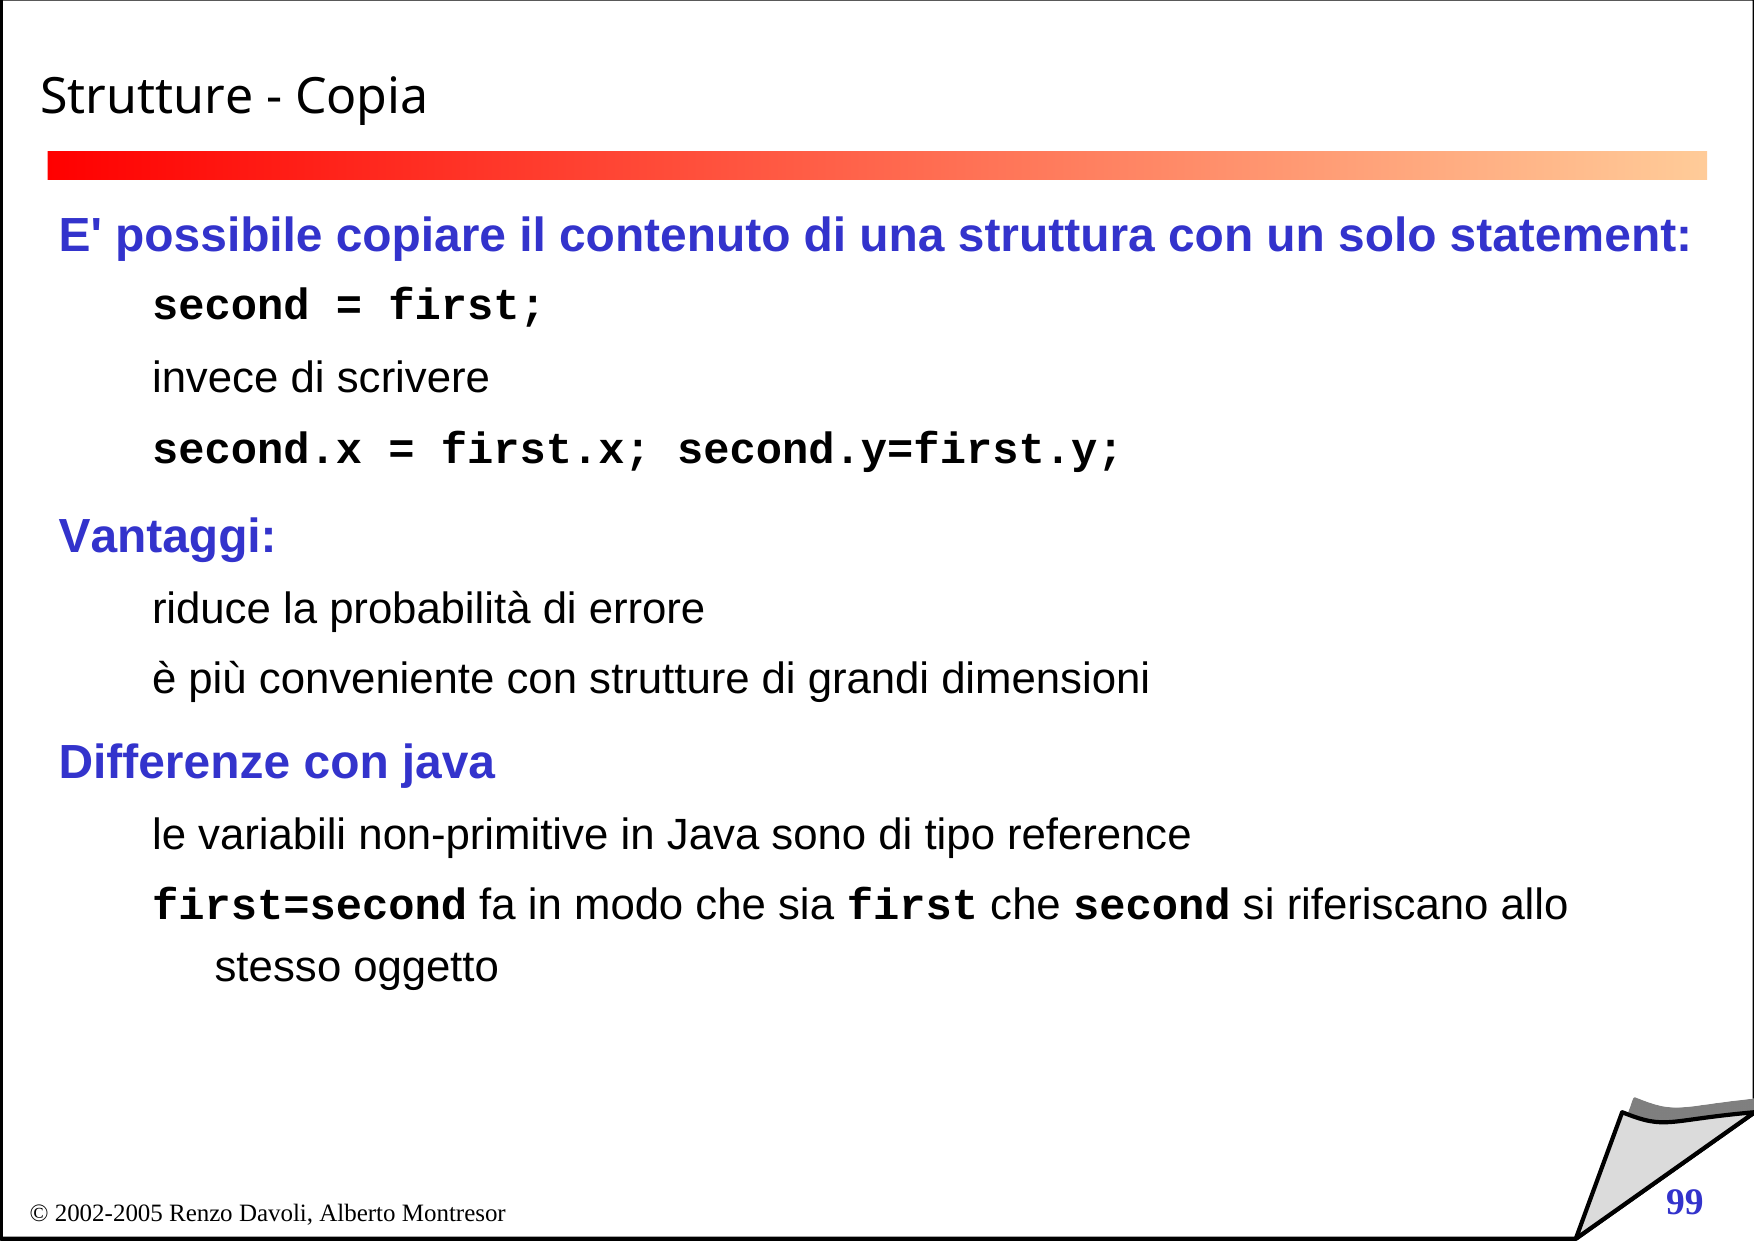

# Strutture - Copia
E' possibile copiare il contenuto di una struttura con un solo statement:
second = first;
invece di scrivere
second.x = first.x; second.y=first.y;
Vantaggi:
riduce la probabilità di errore
è più conveniente con strutture di grandi dimensioni
Differenze con java
le variabili non-primitive in Java sono di tipo reference
first=second fa in modo che sia first che second si riferiscano allo stesso oggetto